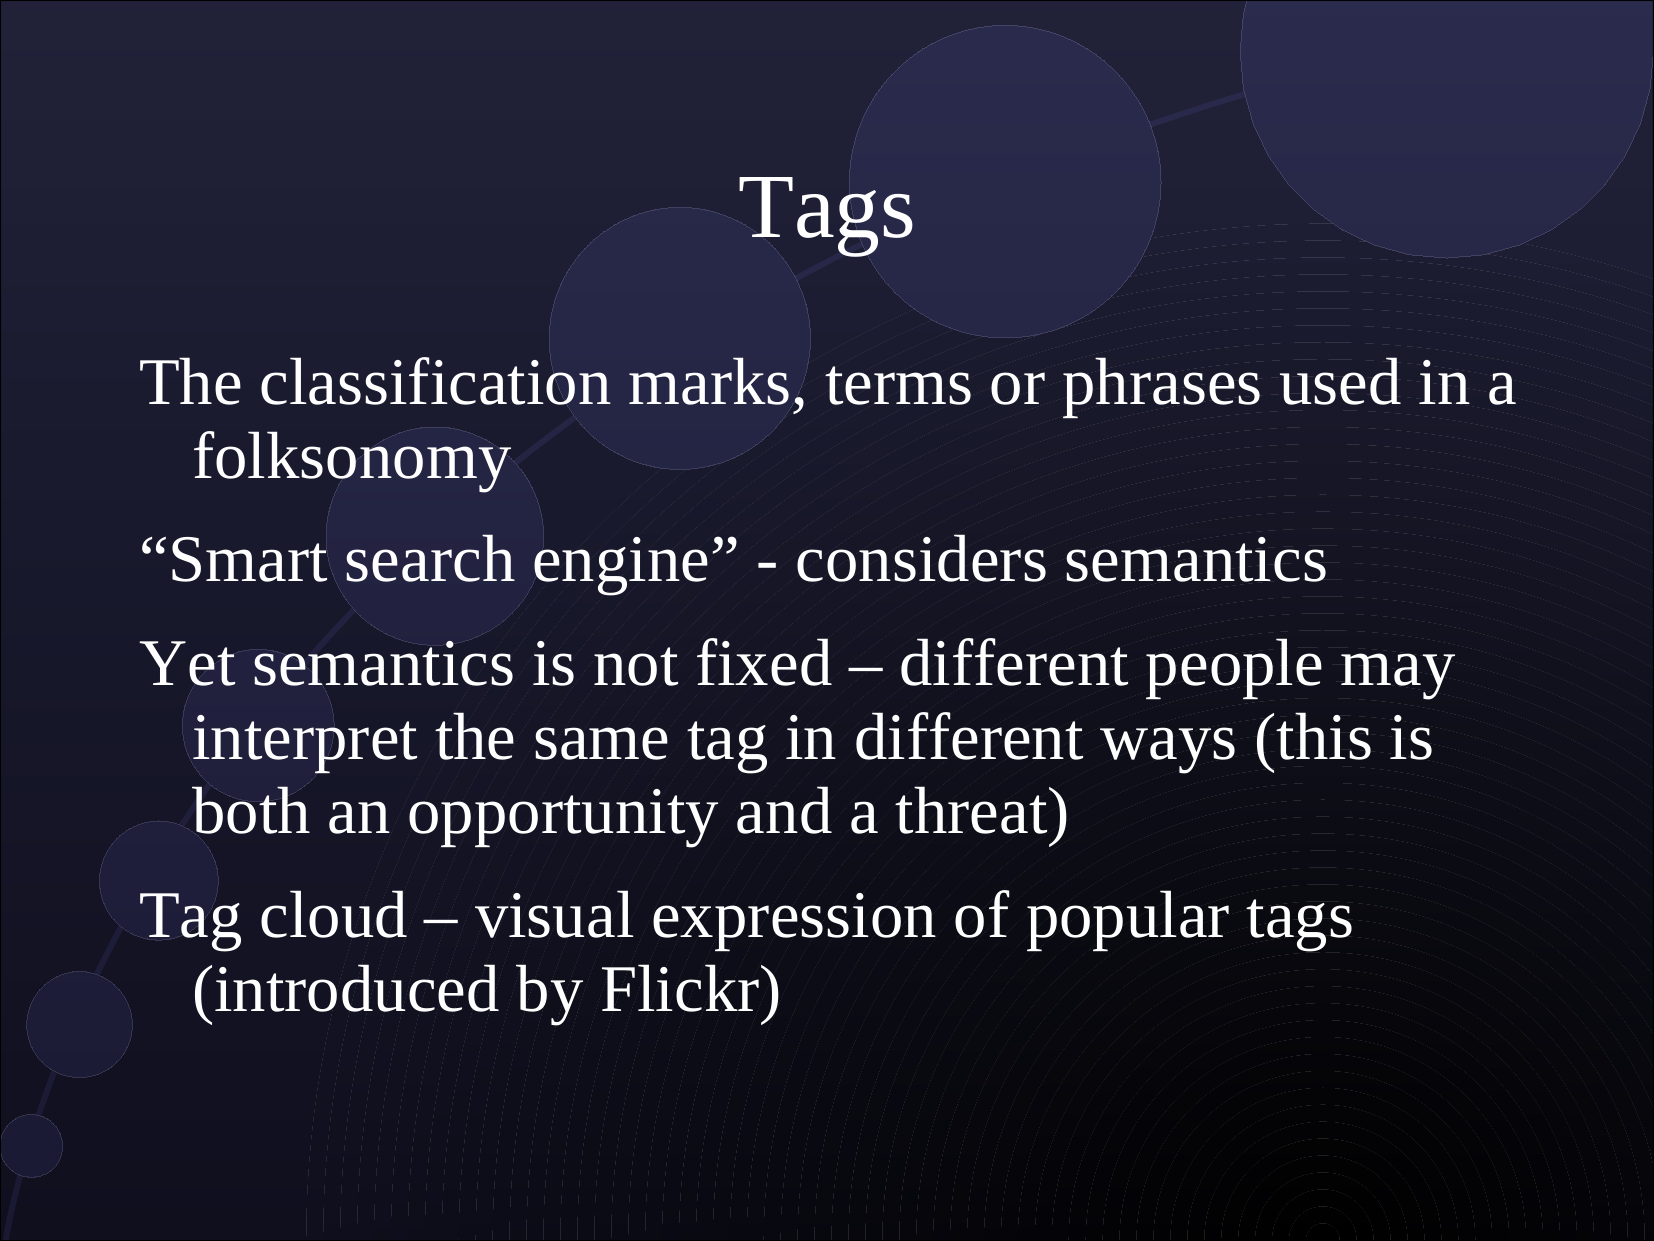

# Tags
The classification marks, terms or phrases used in a folksonomy
“Smart search engine” - considers semantics
Yet semantics is not fixed – different people may interpret the same tag in different ways (this is both an opportunity and a threat)
Tag cloud – visual expression of popular tags (introduced by Flickr)